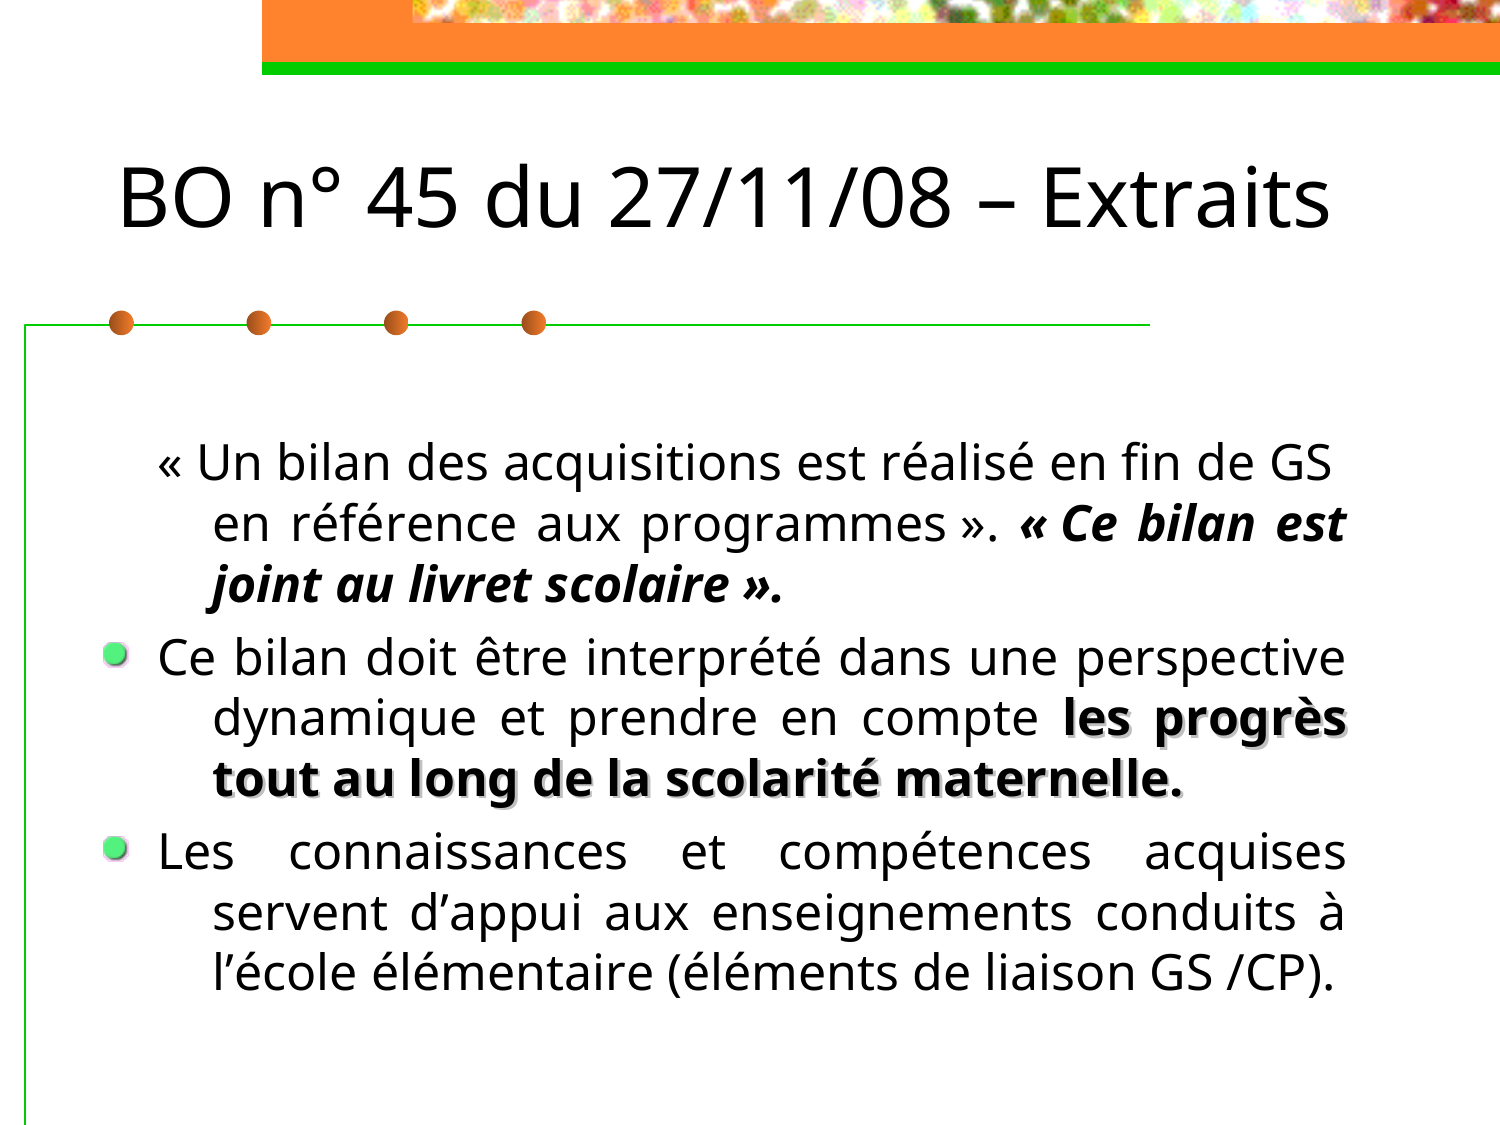

# BO n° 45 du 27/11/08 – Extraits
« Un bilan des acquisitions est réalisé en fin de GS en référence aux programmes ». « Ce bilan est joint au livret scolaire ».
Ce bilan doit être interprété dans une perspective dynamique et prendre en compte les progrès tout au long de la scolarité maternelle.
Les connaissances et compétences acquises servent d’appui aux enseignements conduits à l’école élémentaire (éléments de liaison GS /CP).